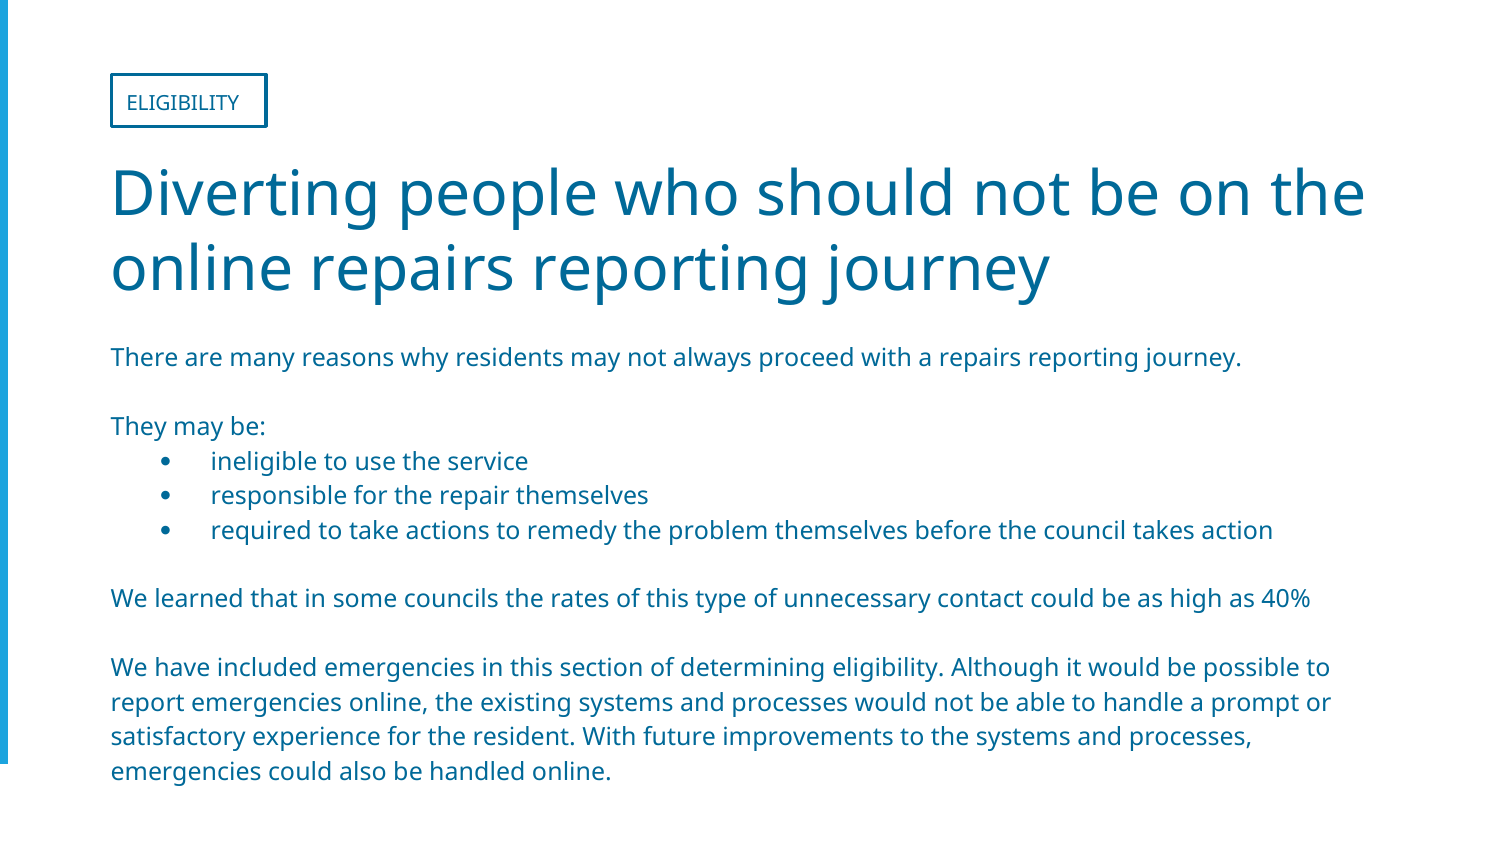

ELIGIBILITY
# Diverting people who should not be on the online repairs reporting journey
There are many reasons why residents may not always proceed with a repairs reporting journey.
They may be:
ineligible to use the service
responsible for the repair themselves
required to take actions to remedy the problem themselves before the council takes action
We learned that in some councils the rates of this type of unnecessary contact could be as high as 40%
We have included emergencies in this section of determining eligibility. Although it would be possible to report emergencies online, the existing systems and processes would not be able to handle a prompt or satisfactory experience for the resident. With future improvements to the systems and processes, emergencies could also be handled online.